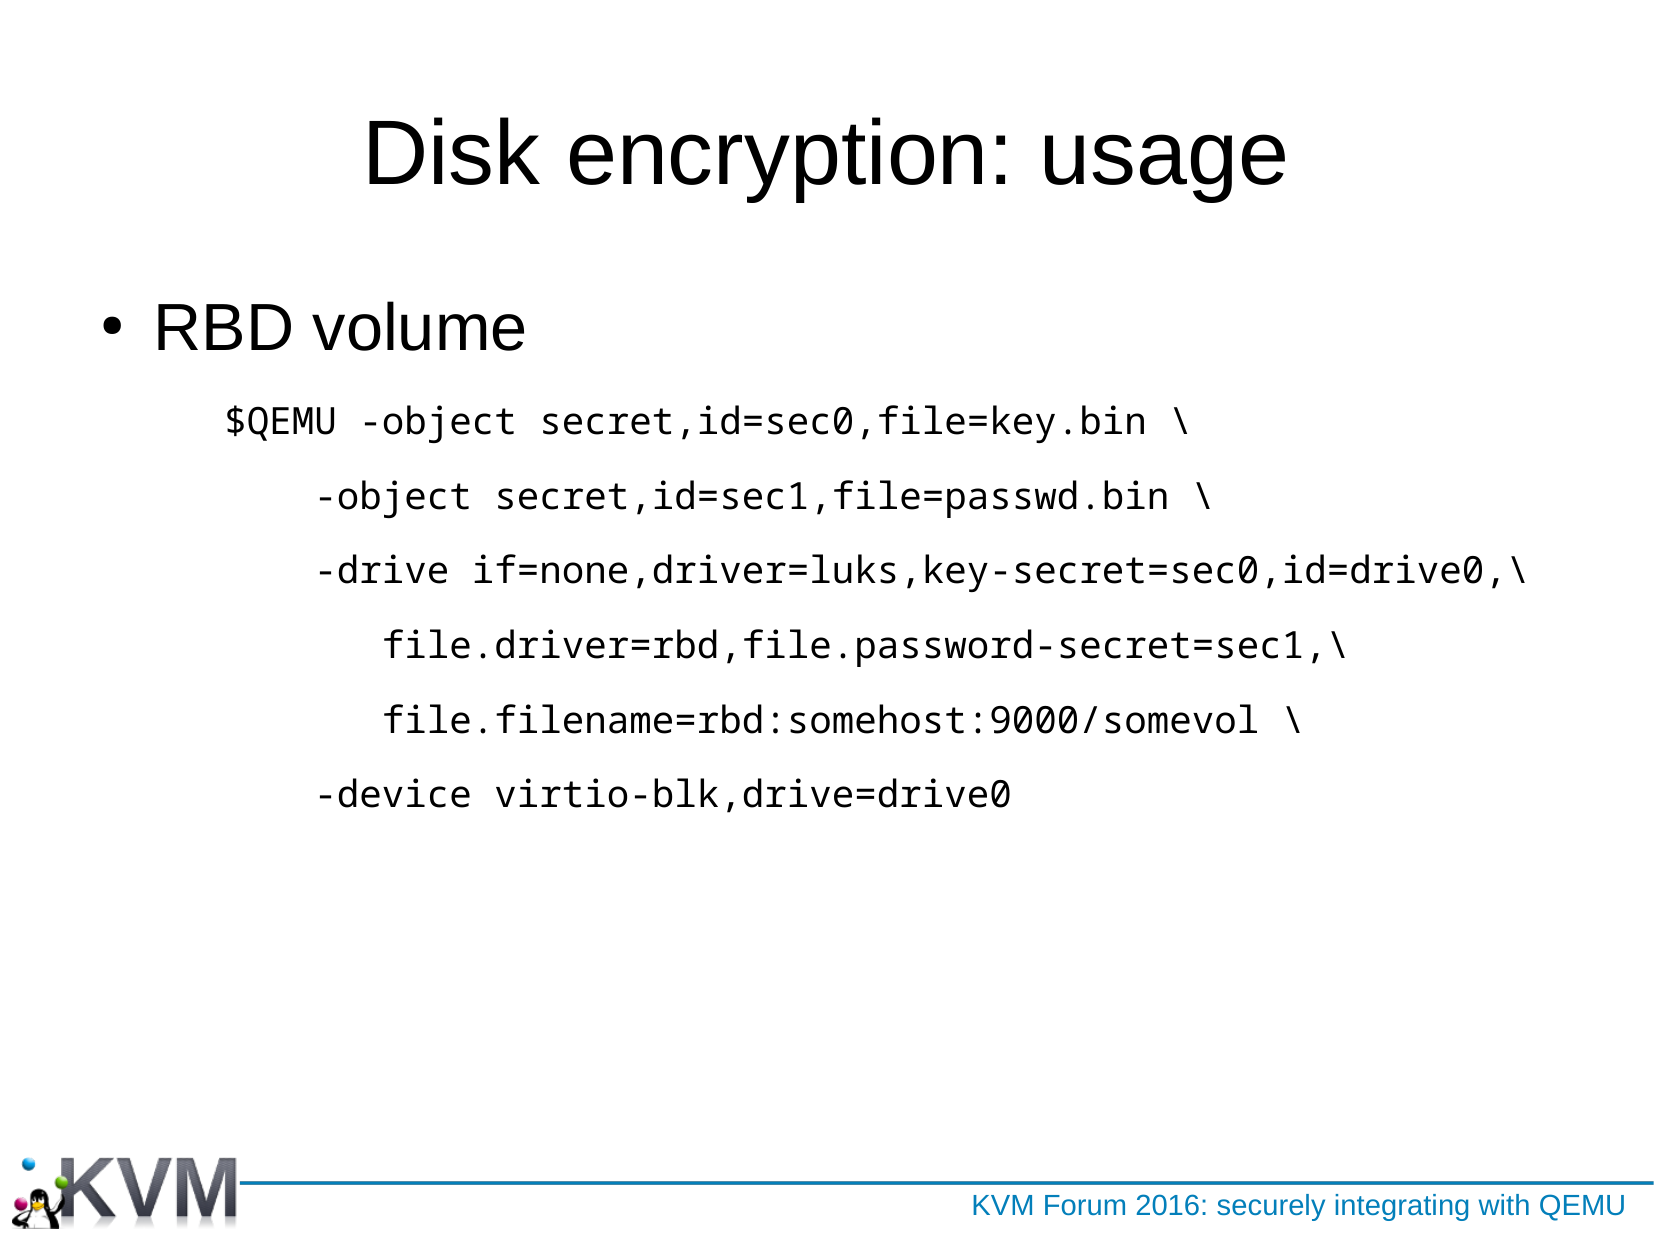

# Disk encryption: usage
RBD volume
$QEMU -object secret,id=sec0,file=key.bin \
 -object secret,id=sec1,file=passwd.bin \
 -drive if=none,driver=luks,key-secret=sec0,id=drive0,\
 file.driver=rbd,file.password-secret=sec1,\
 file.filename=rbd:somehost:9000/somevol \
 -device virtio-blk,drive=drive0